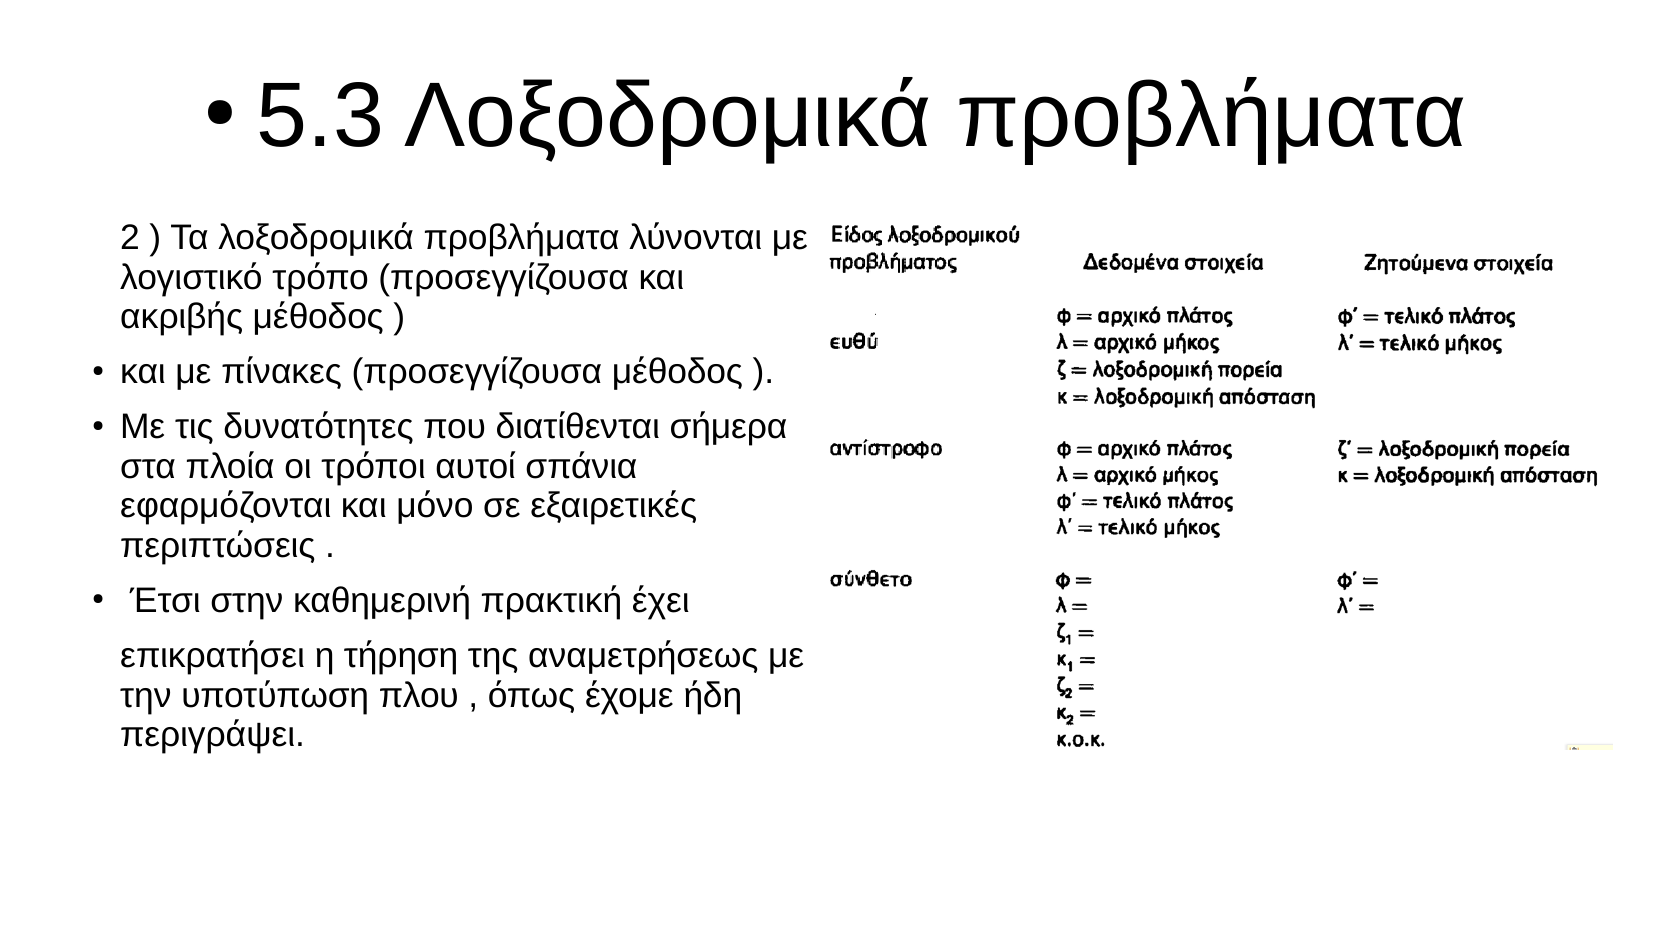

# 5.3 Λοξοδρομικά προβλήματα
2 ) Τα λοξοδρομικά προβλήματα λύνονται με λογιστικό τρόπο (προσεγγίζουσα και ακριβής μέθοδος )
και με πίνακες (προσεγγίζουσα μέθοδος ).
Με τις δυνατότητες που διατίθενται σήμερα στα πλοία οι τρόποι αυτοί σπάνια εφαρμόζονται και μόνο σε εξαιρετικές περιπτώσεις .
 Έτσι στην καθημερινή πρακτική έχει
επικρατήσει η τήρηση της αναμετρήσεως με την υποτύπωση πλου , όπως έχομε ήδη περιγράψει.